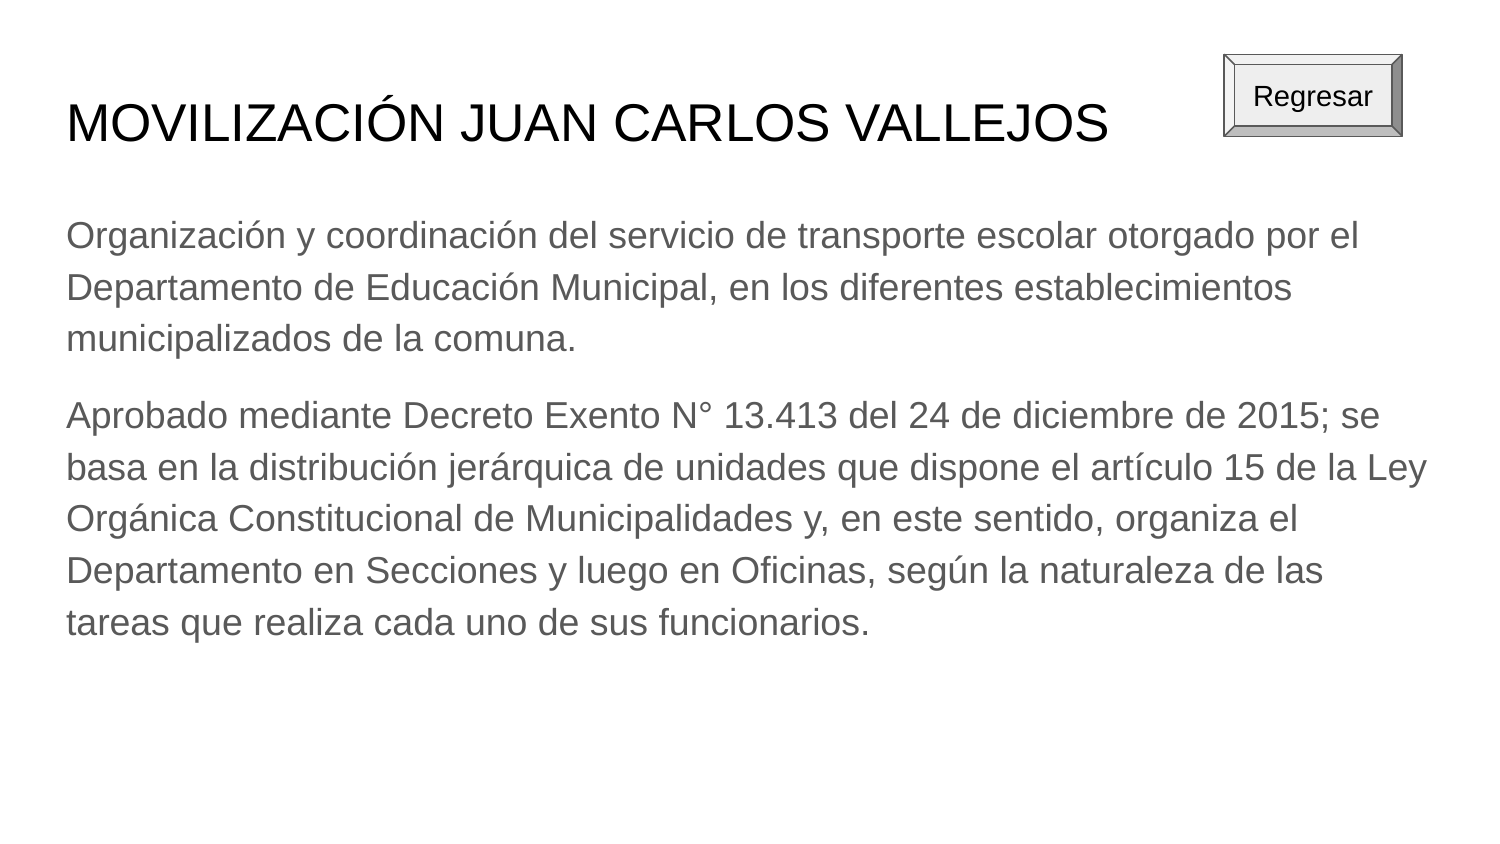

Regresar
# MOVILIZACIÓN JUAN CARLOS VALLEJOS
Organización y coordinación del servicio de transporte escolar otorgado por el Departamento de Educación Municipal, en los diferentes establecimientos municipalizados de la comuna.
Aprobado mediante Decreto Exento N° 13.413 del 24 de diciembre de 2015; se basa en la distribución jerárquica de unidades que dispone el artículo 15 de la Ley Orgánica Constitucional de Municipalidades y, en este sentido, organiza el Departamento en Secciones y luego en Oficinas, según la naturaleza de las tareas que realiza cada uno de sus funcionarios.